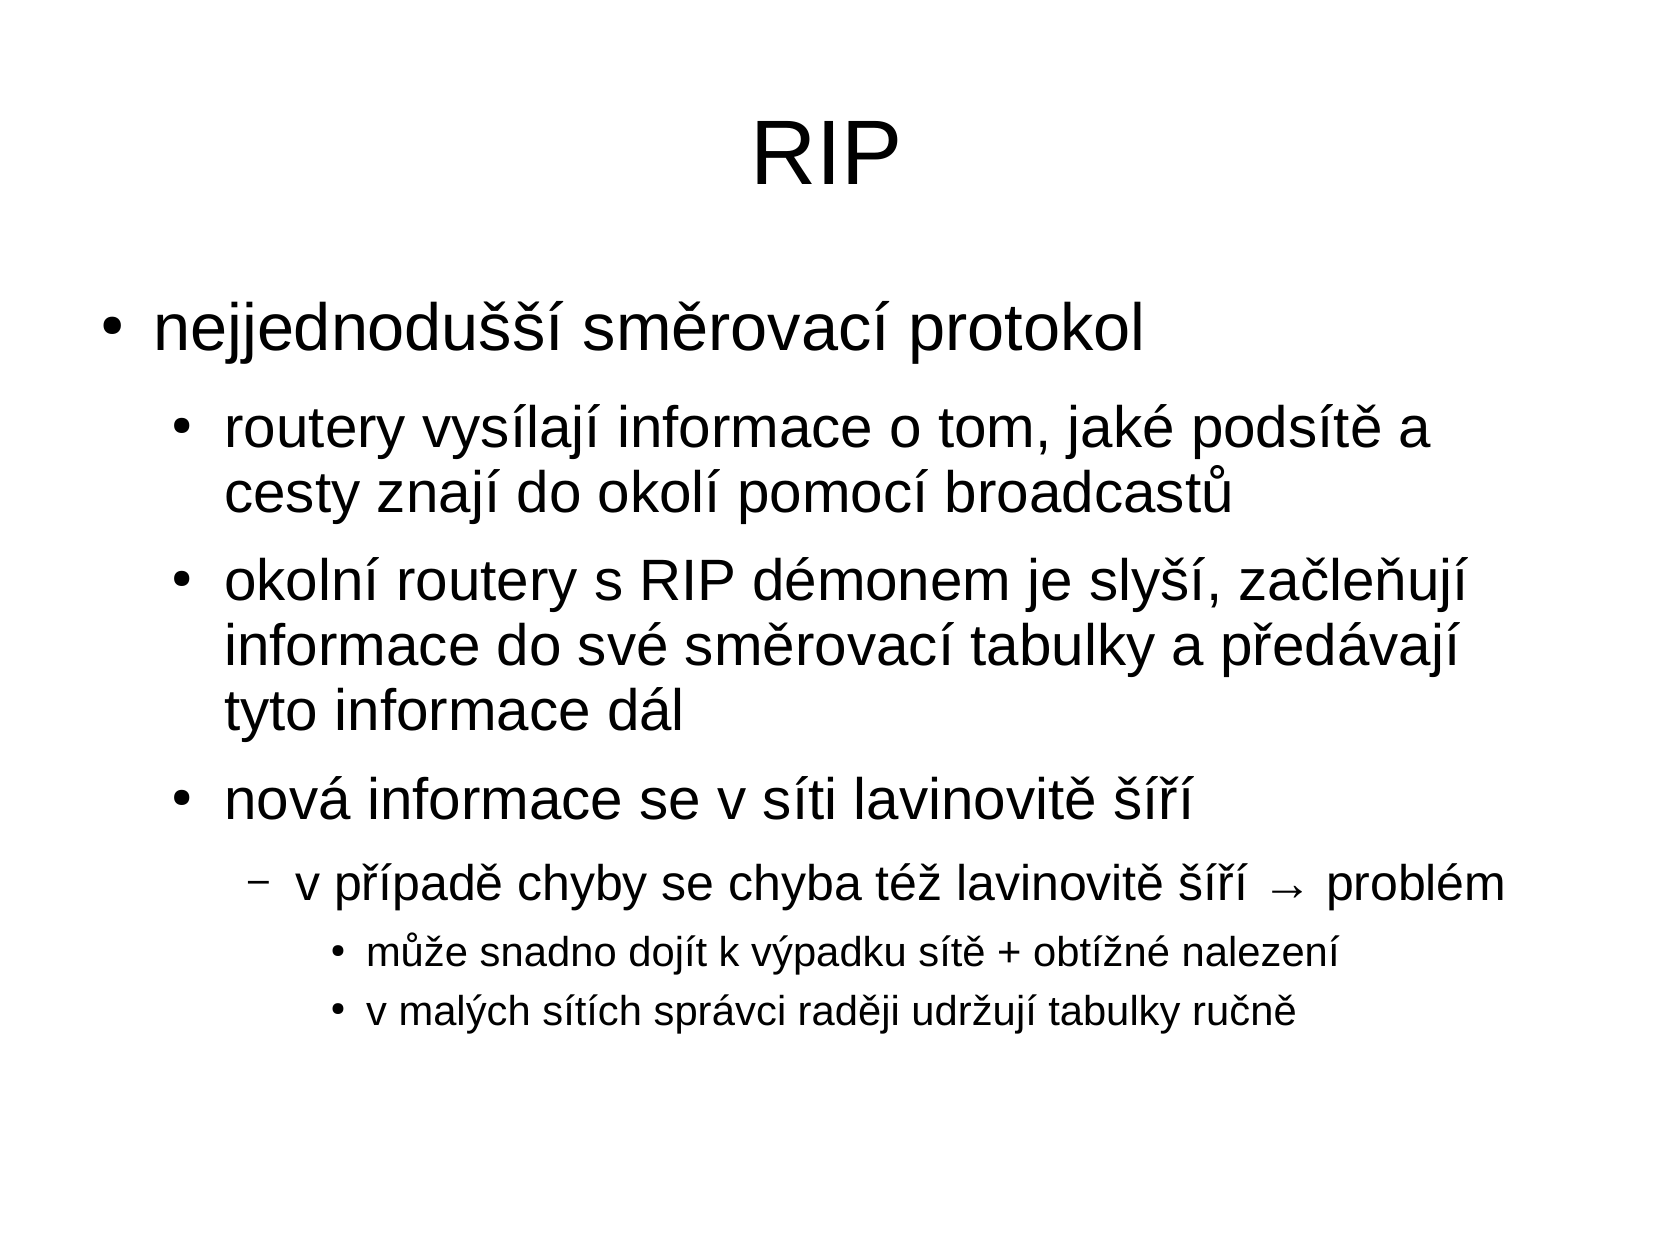

# RIP
nejjednodušší směrovací protokol
routery vysílají informace o tom, jaké podsítě a cesty znají do okolí pomocí broadcastů
okolní routery s RIP démonem je slyší, začleňují informace do své směrovací tabulky a předávají tyto informace dál
nová informace se v síti lavinovitě šíří
v případě chyby se chyba též lavinovitě šíří → problém
může snadno dojít k výpadku sítě + obtížné nalezení
v malých sítích správci raději udržují tabulky ručně